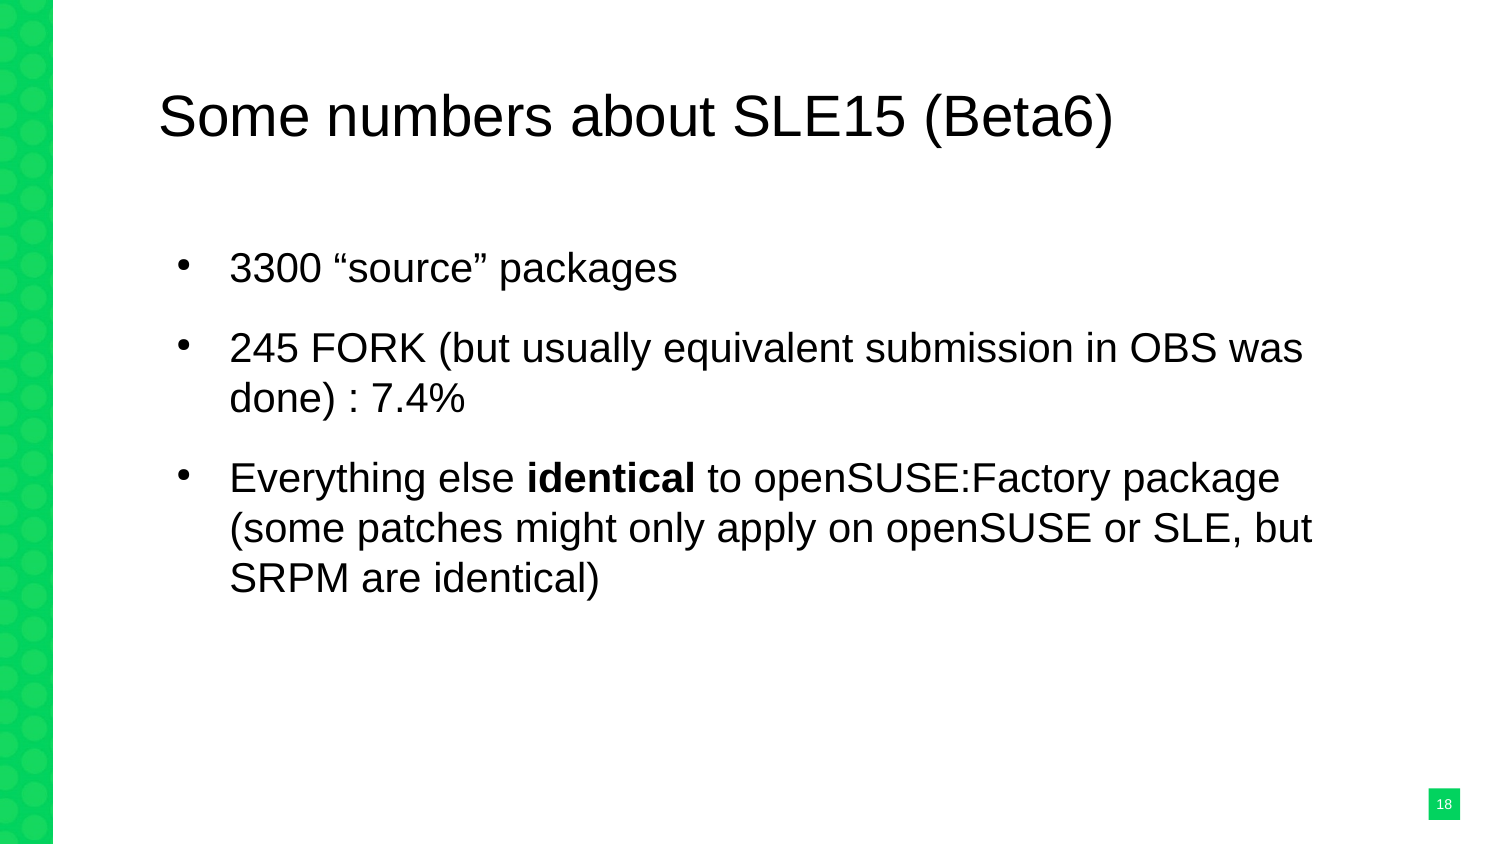

# Some numbers about SLE15 (Beta6)
3300 “source” packages
245 FORK (but usually equivalent submission in OBS was done) : 7.4%
Everything else identical to openSUSE:Factory package (some patches might only apply on openSUSE or SLE, but SRPM are identical)